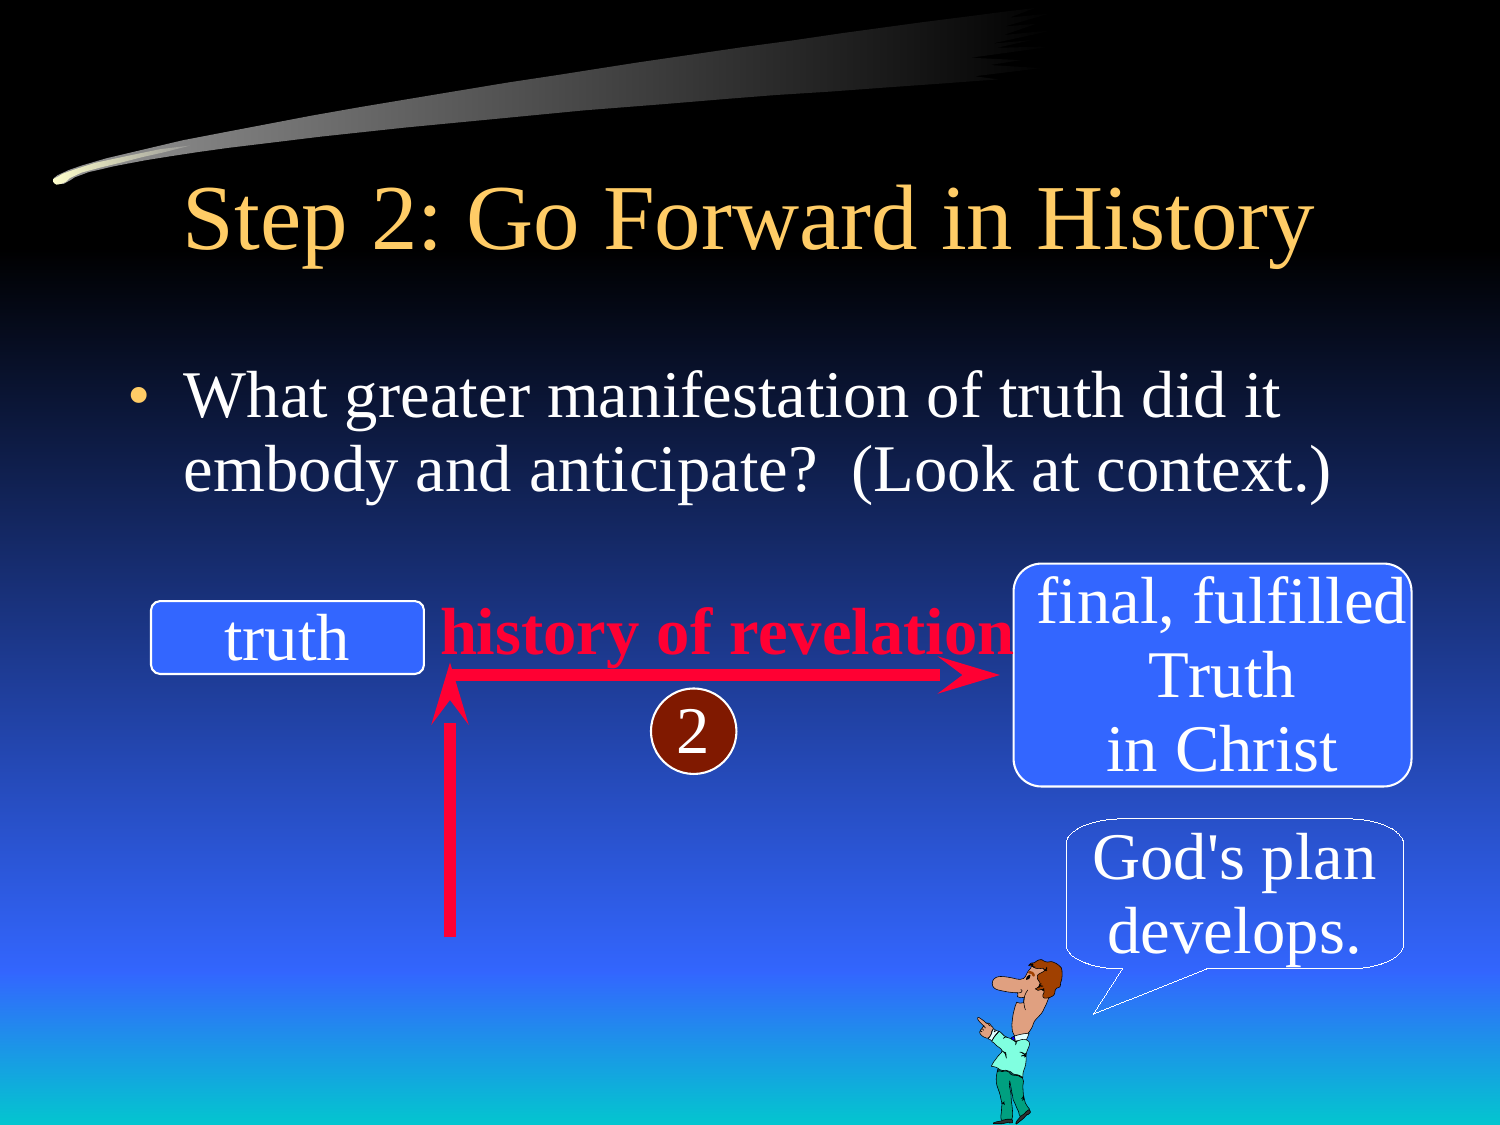

# Step 2: Go Forward in History
What greater manifestation of truth did it embody and anticipate? (Look at context.)
final, fulfilled
Truth
in Christ
history of revelation
2
truth
God's plan
develops.